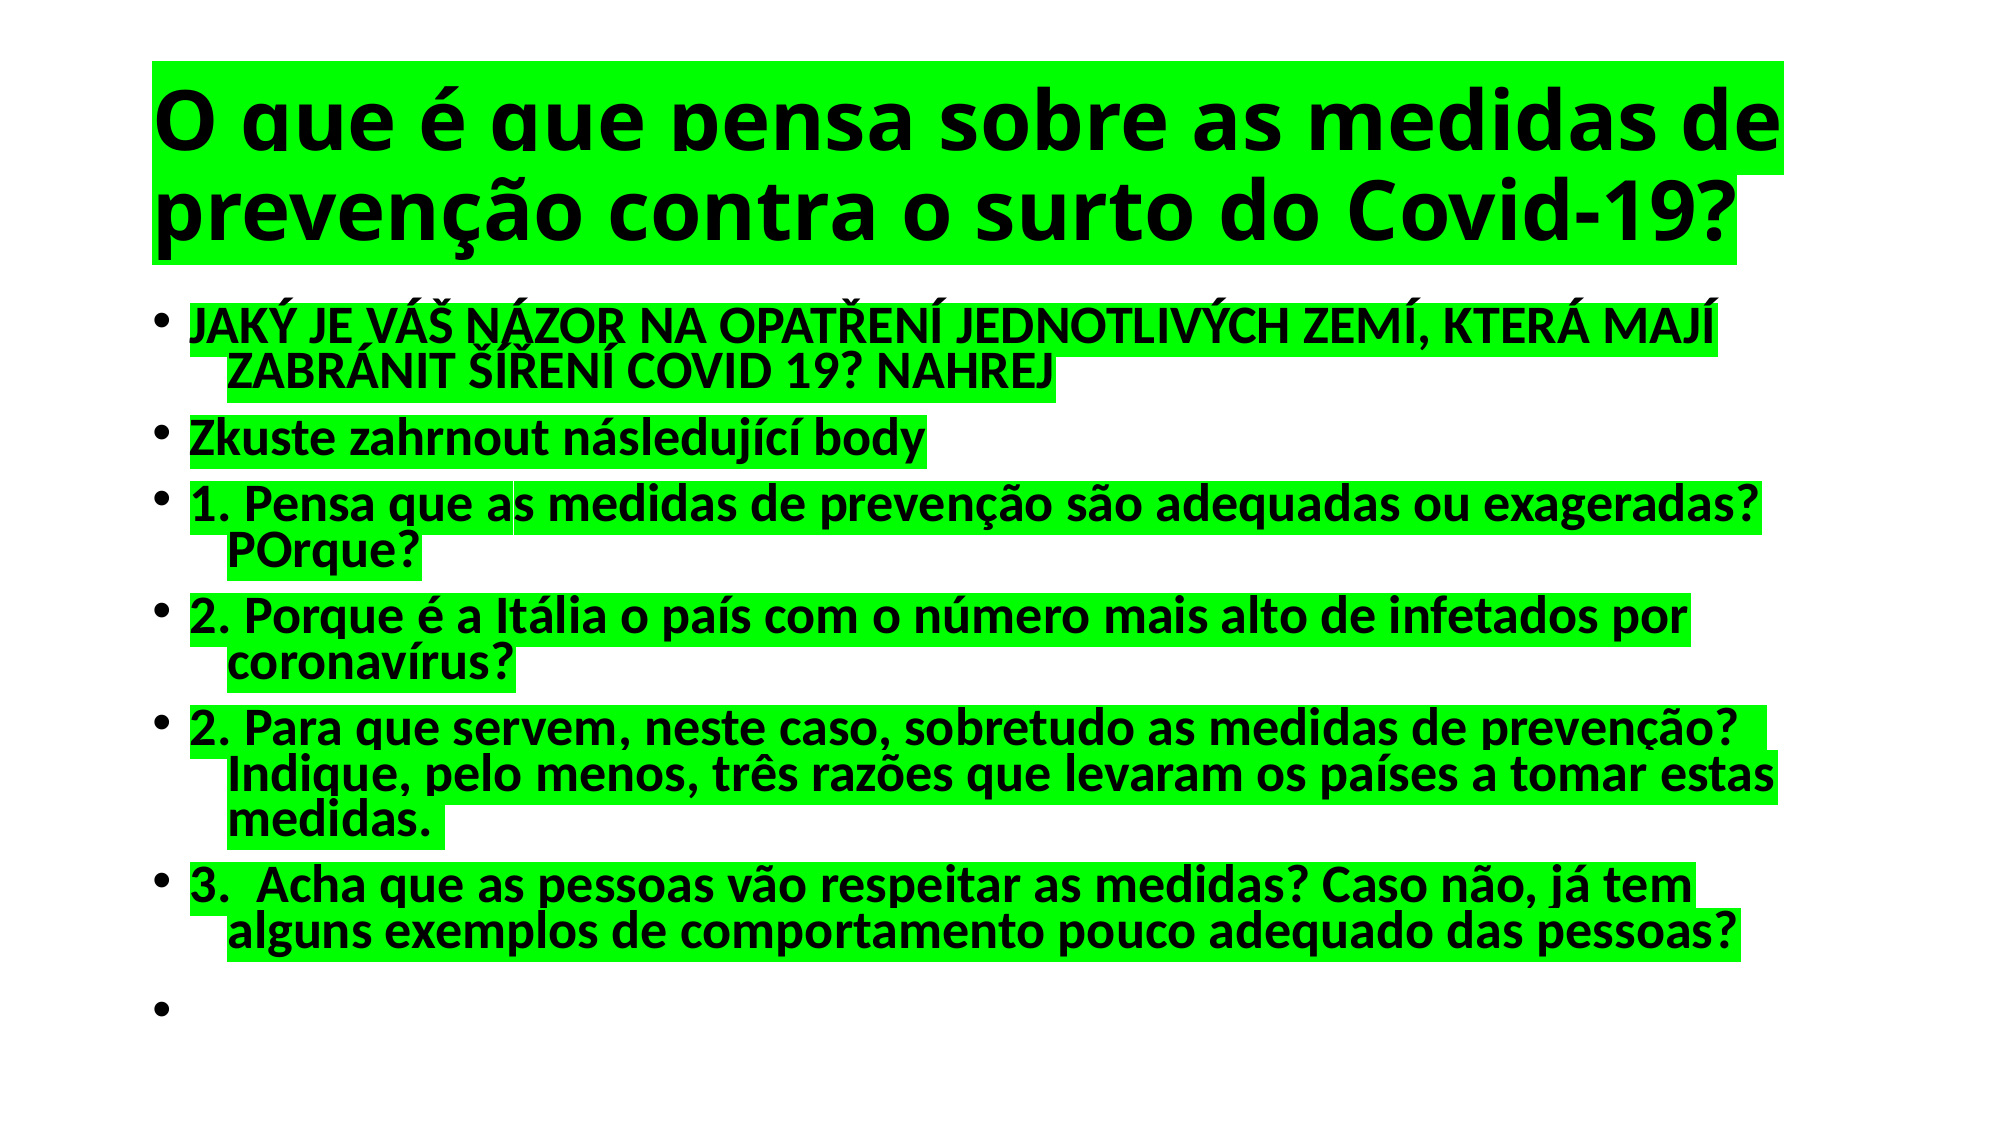

# O que é que pensa sobre as medidas de prevenção contra o surto do Covid-19?
JAKÝ JE VÁŠ NÁZOR NA OPATŘENÍ JEDNOTLIVÝCH ZEMÍ, KTERÁ MAJÍ ZABRÁNIT ŠÍŘENÍ COVID 19? NAHREJ
Zkuste zahrnout následující body
1. Pensa que as medidas de prevenção são adequadas ou exageradas? POrque?
2. Porque é a Itália o país com o número mais alto de infetados por coronavírus?
2. Para que servem, neste caso, sobretudo as medidas de prevenção? Indique, pelo menos, três razões que levaram os países a tomar estas medidas.
3. Acha que as pessoas vão respeitar as medidas? Caso não, já tem alguns exemplos de comportamento pouco adequado das pessoas?